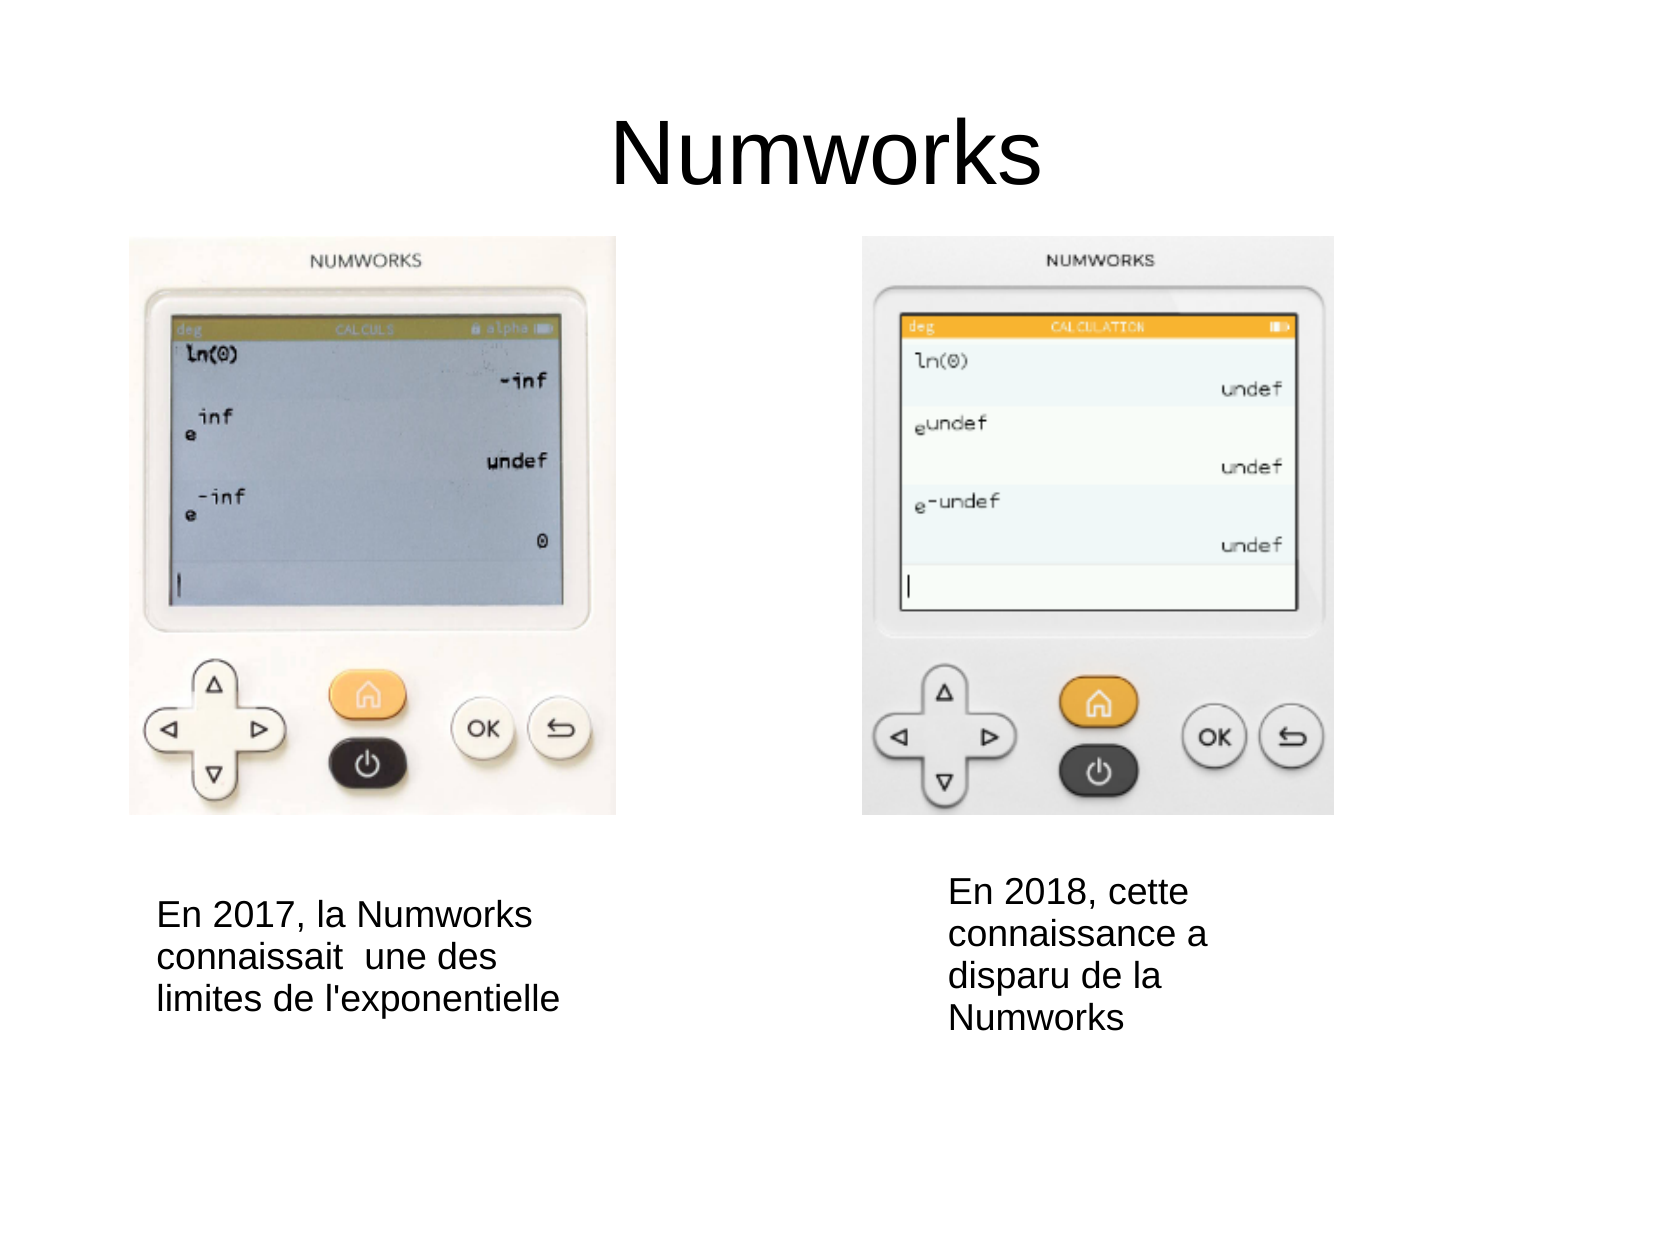

# Numworks
En 2018, cette connaissance a disparu de la Numworks
En 2017, la Numworks connaissait une des limites de l'exponentielle